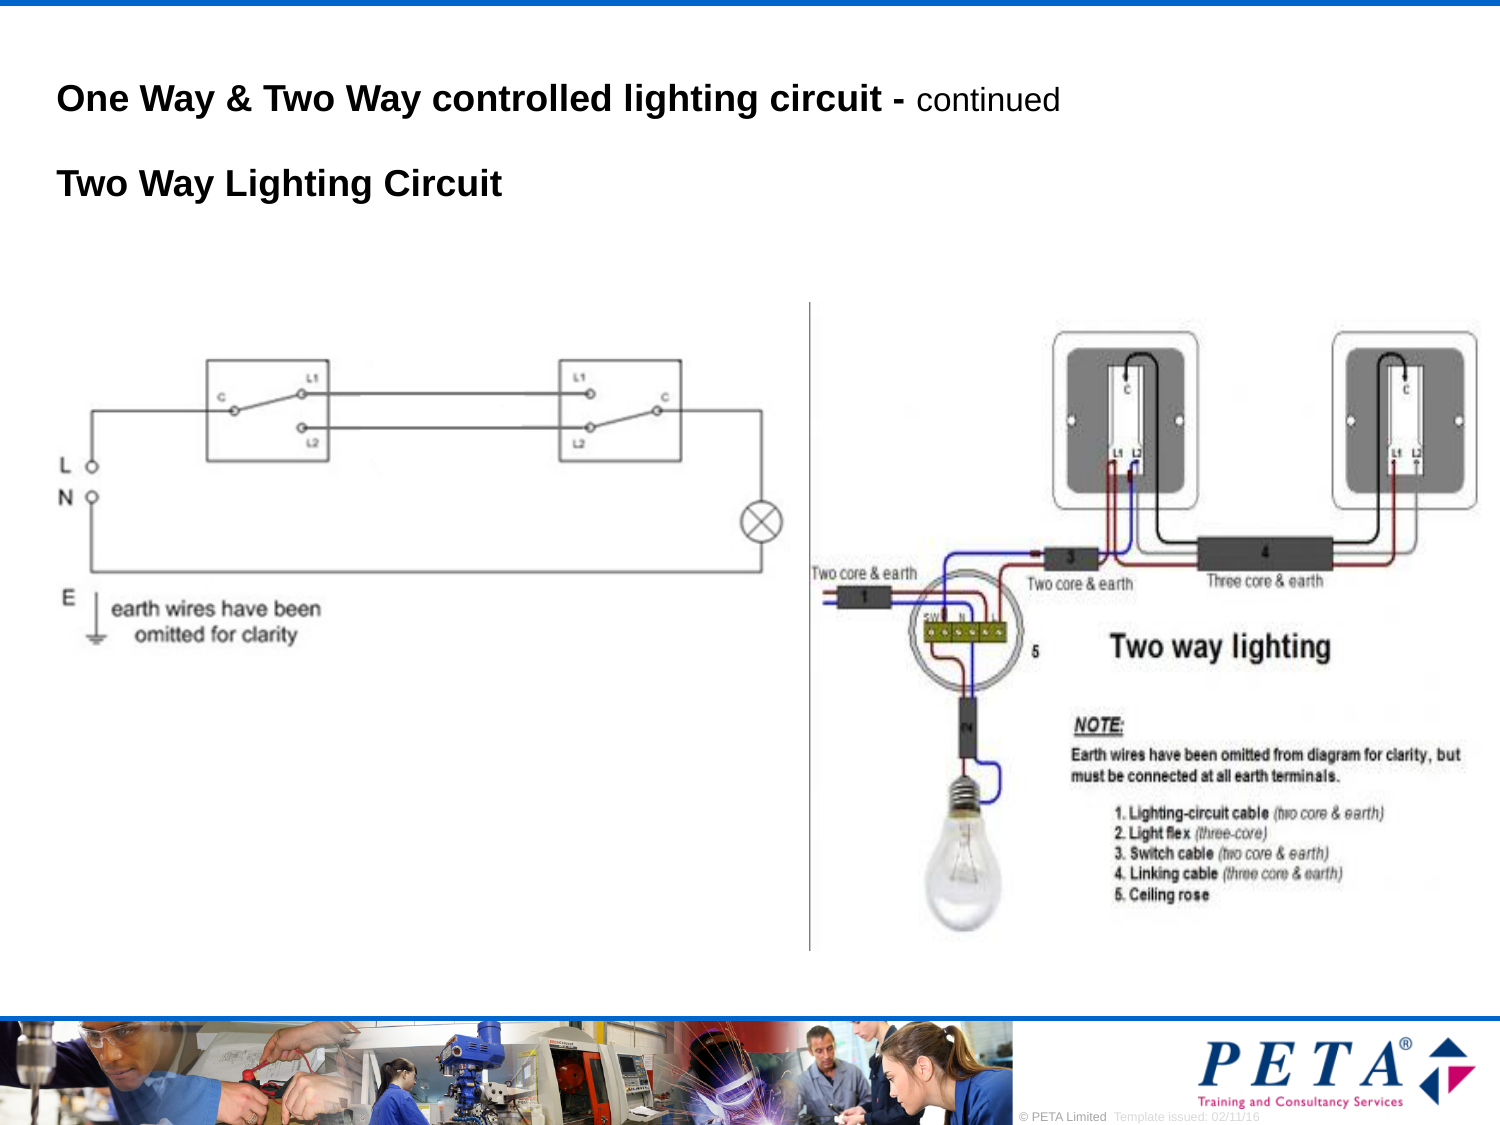

One Way & Two Way controlled lighting circuit - continued
Two Way Lighting Circuit